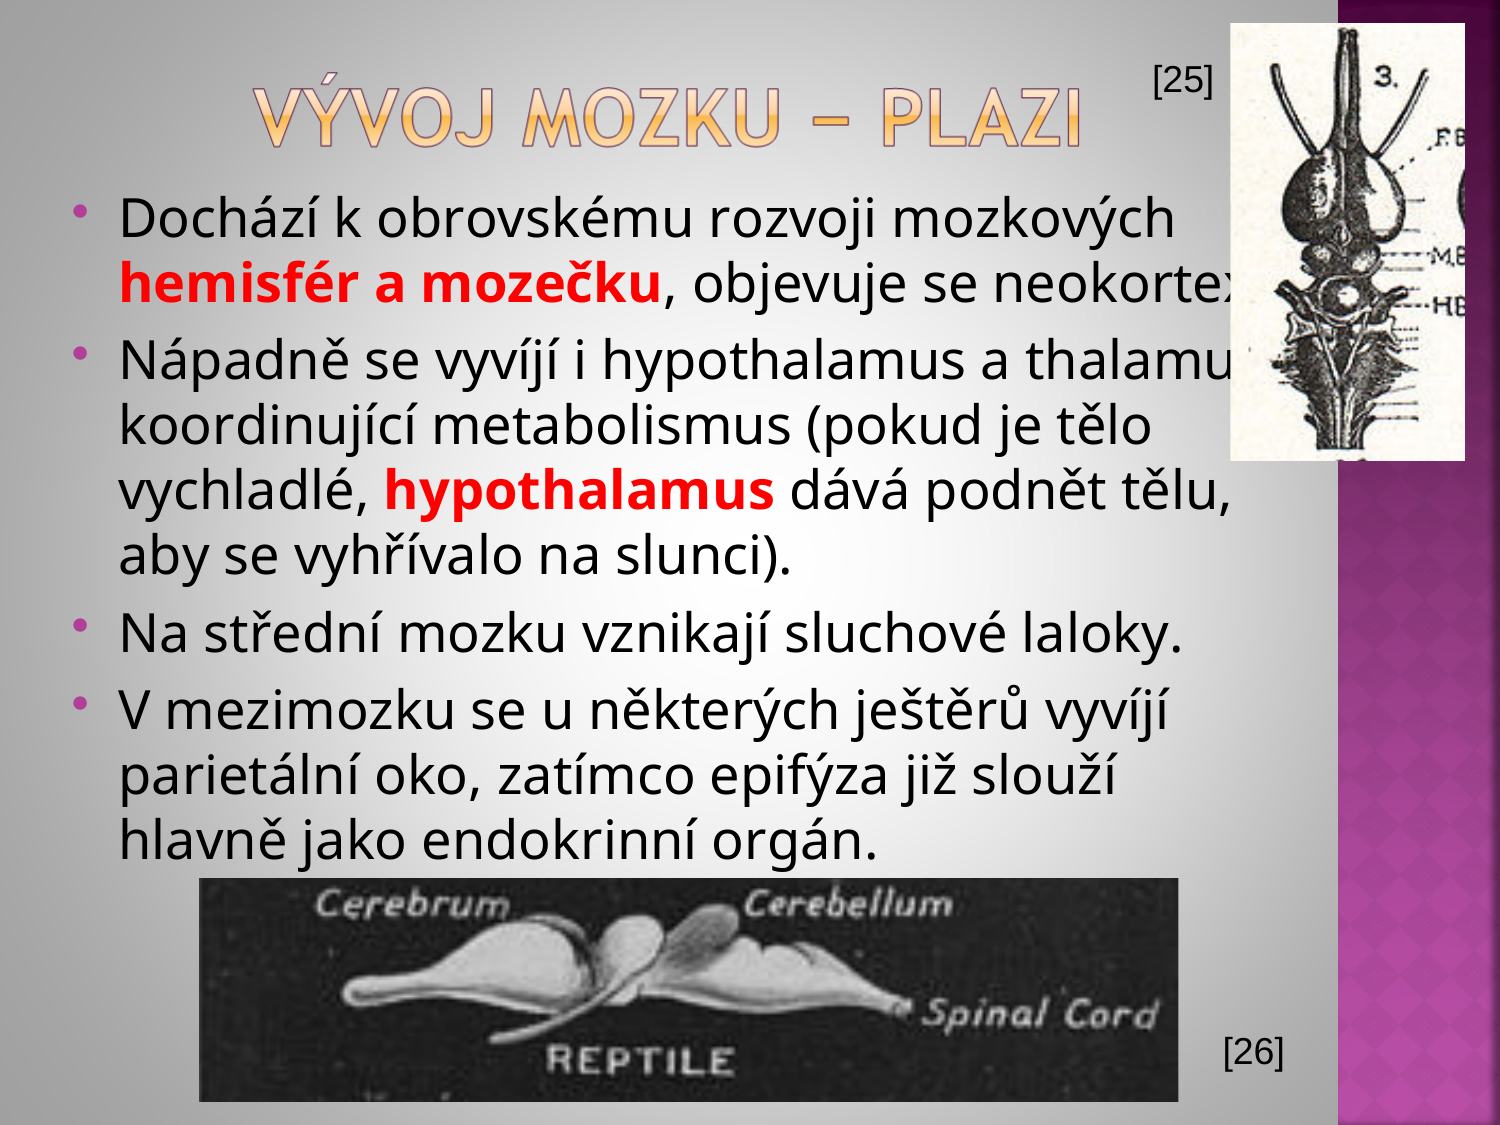

[25]
# Dochází k obrovskému rozvoji mozkových hemisfér a mozečku, objevuje se neokortex.
Nápadně se vyvíjí i hypothalamus a thalamus, koordinující metabolismus (pokud je tělo vychladlé, hypothalamus dává podnět tělu, aby se vyhřívalo na slunci).
Na střední mozku vznikají sluchové laloky.
V mezimozku se u některých ještěrů vyvíjí parietální oko, zatímco epifýza již slouží hlavně jako endokrinní orgán.
[26]